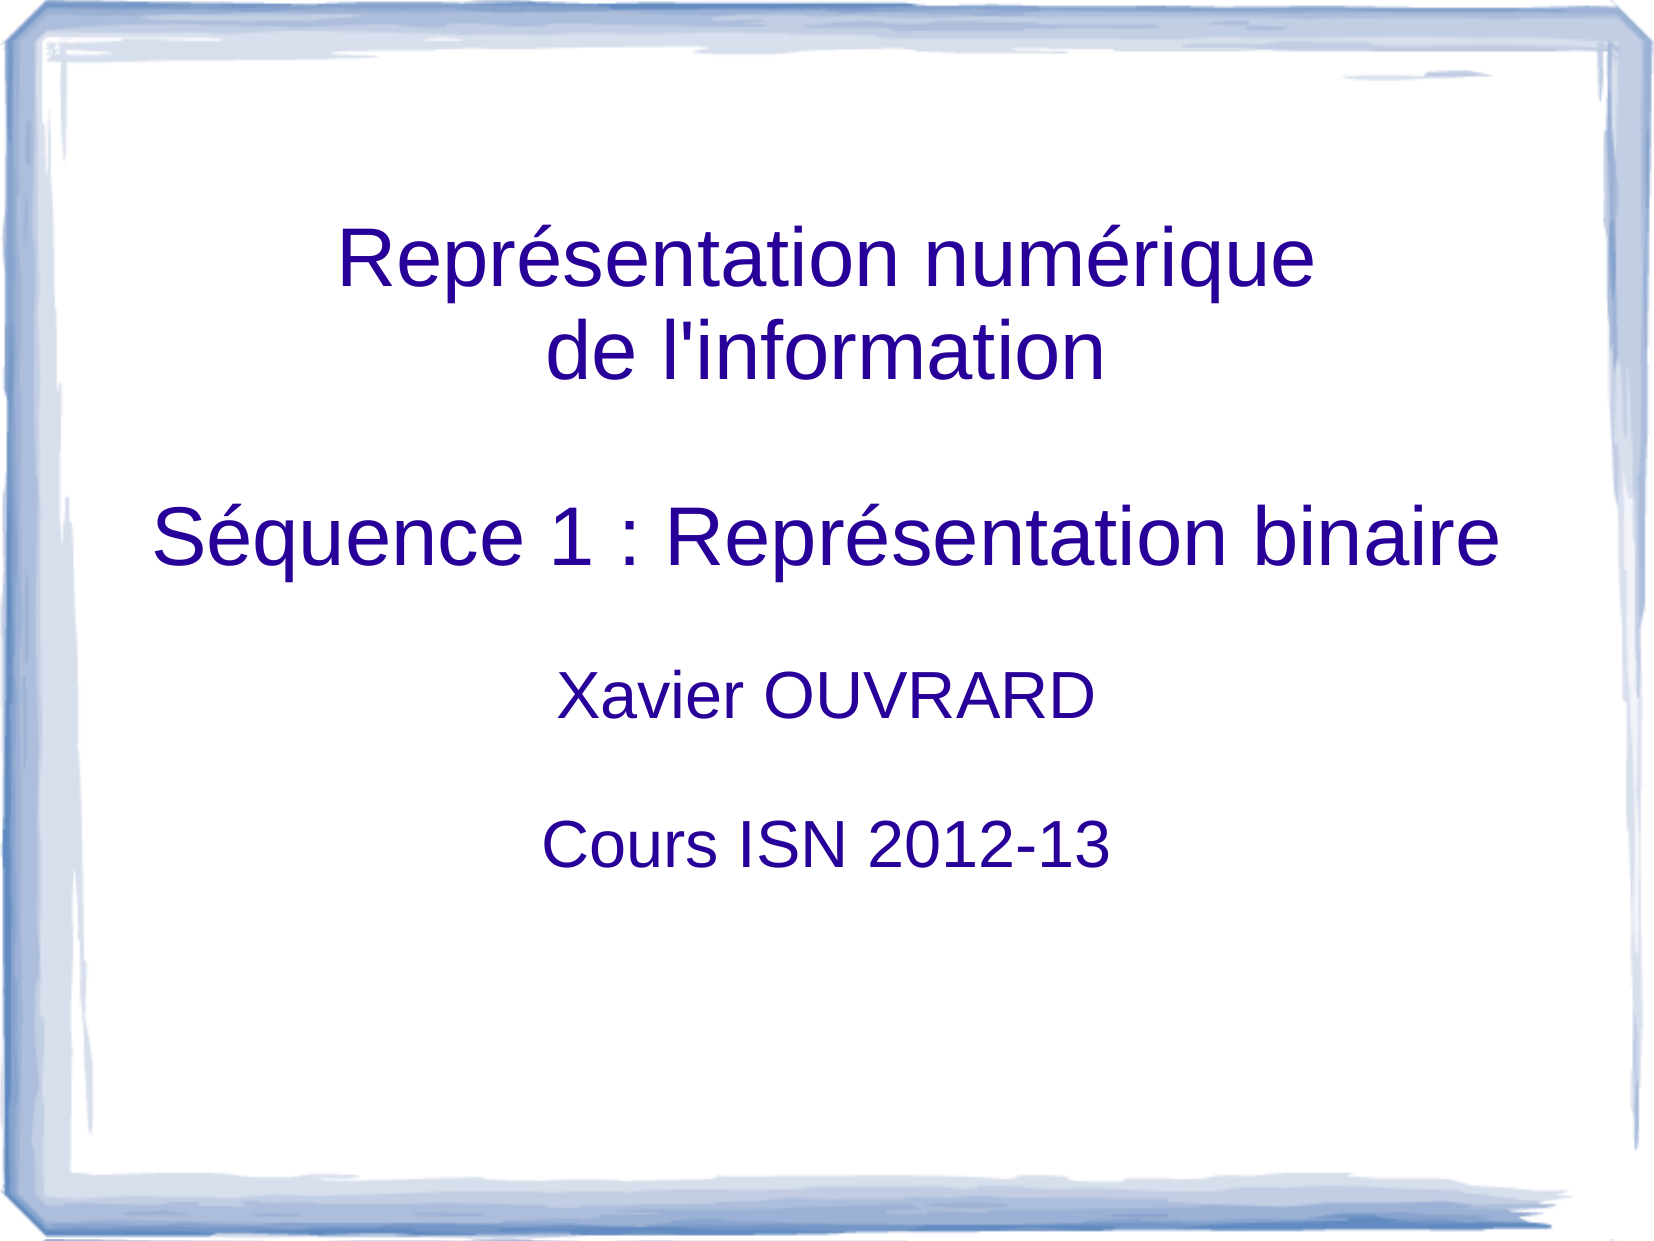

# Représentation numérique
de l'information
Séquence 1 : Représentation binaire
Xavier OUVRARD
Cours ISN 2012-13